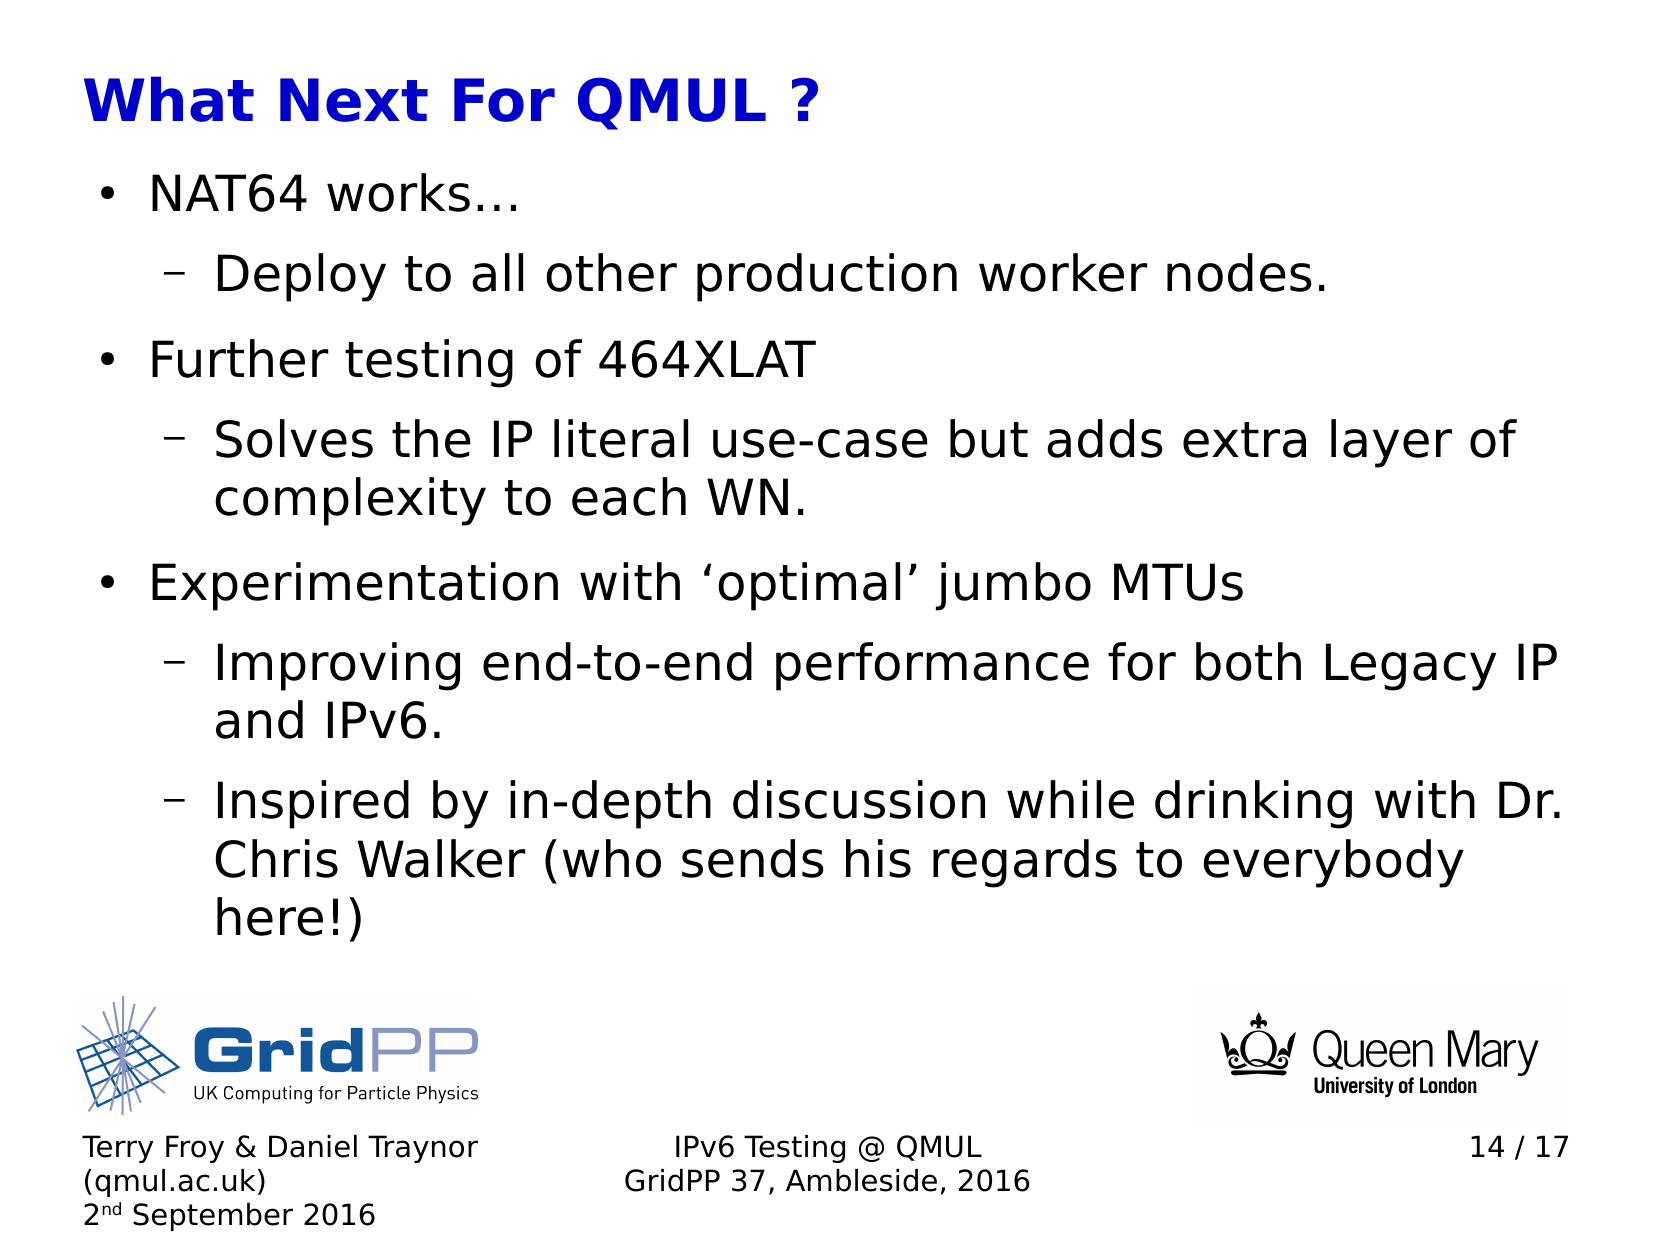

# What Next For QMUL ?
NAT64 works…
Deploy to all other production worker nodes.
Further testing of 464XLAT
Solves the IP literal use-case but adds extra layer of complexity to each WN.
Experimentation with ‘optimal’ jumbo MTUs
Improving end-to-end performance for both Legacy IP and IPv6.
Inspired by in-depth discussion while drinking with Dr. Chris Walker (who sends his regards to everybody here!)
14